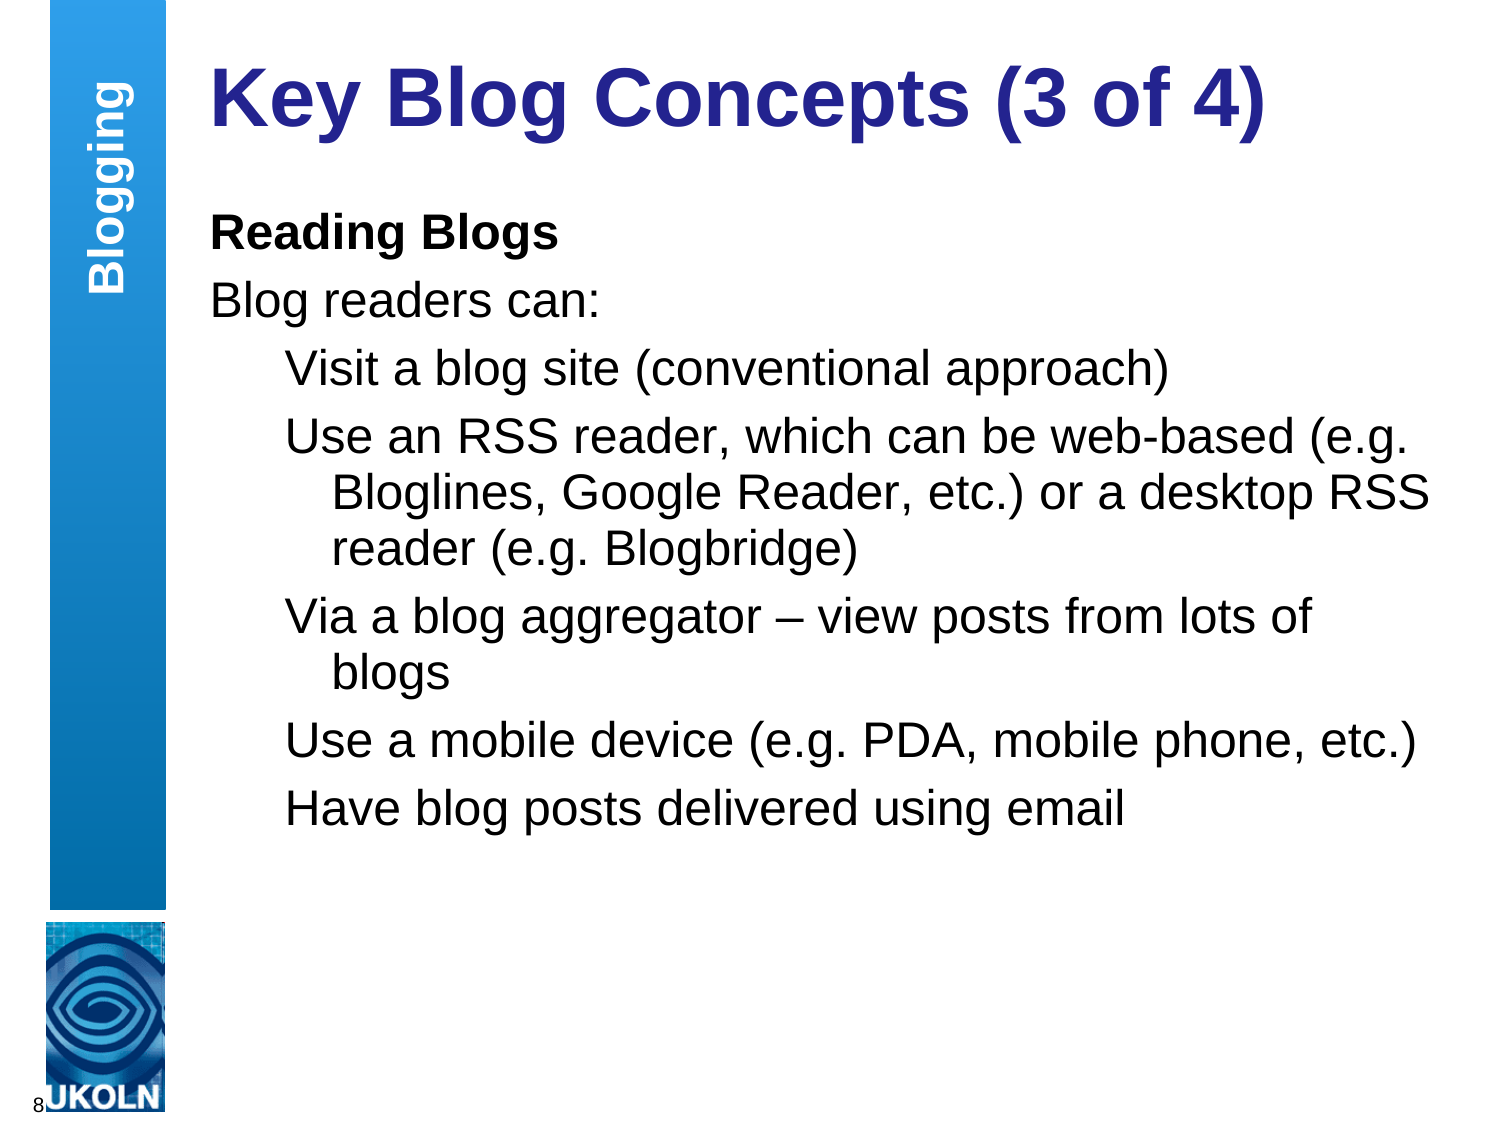

# Key Blog Concepts (3 of 4)
Blogging
Reading Blogs
Blog readers can:
Visit a blog site (conventional approach)
Use an RSS reader, which can be web-based (e.g. Bloglines, Google Reader, etc.) or a desktop RSS reader (e.g. Blogbridge)
Via a blog aggregator – view posts from lots of blogs
Use a mobile device (e.g. PDA, mobile phone, etc.)
Have blog posts delivered using email
8